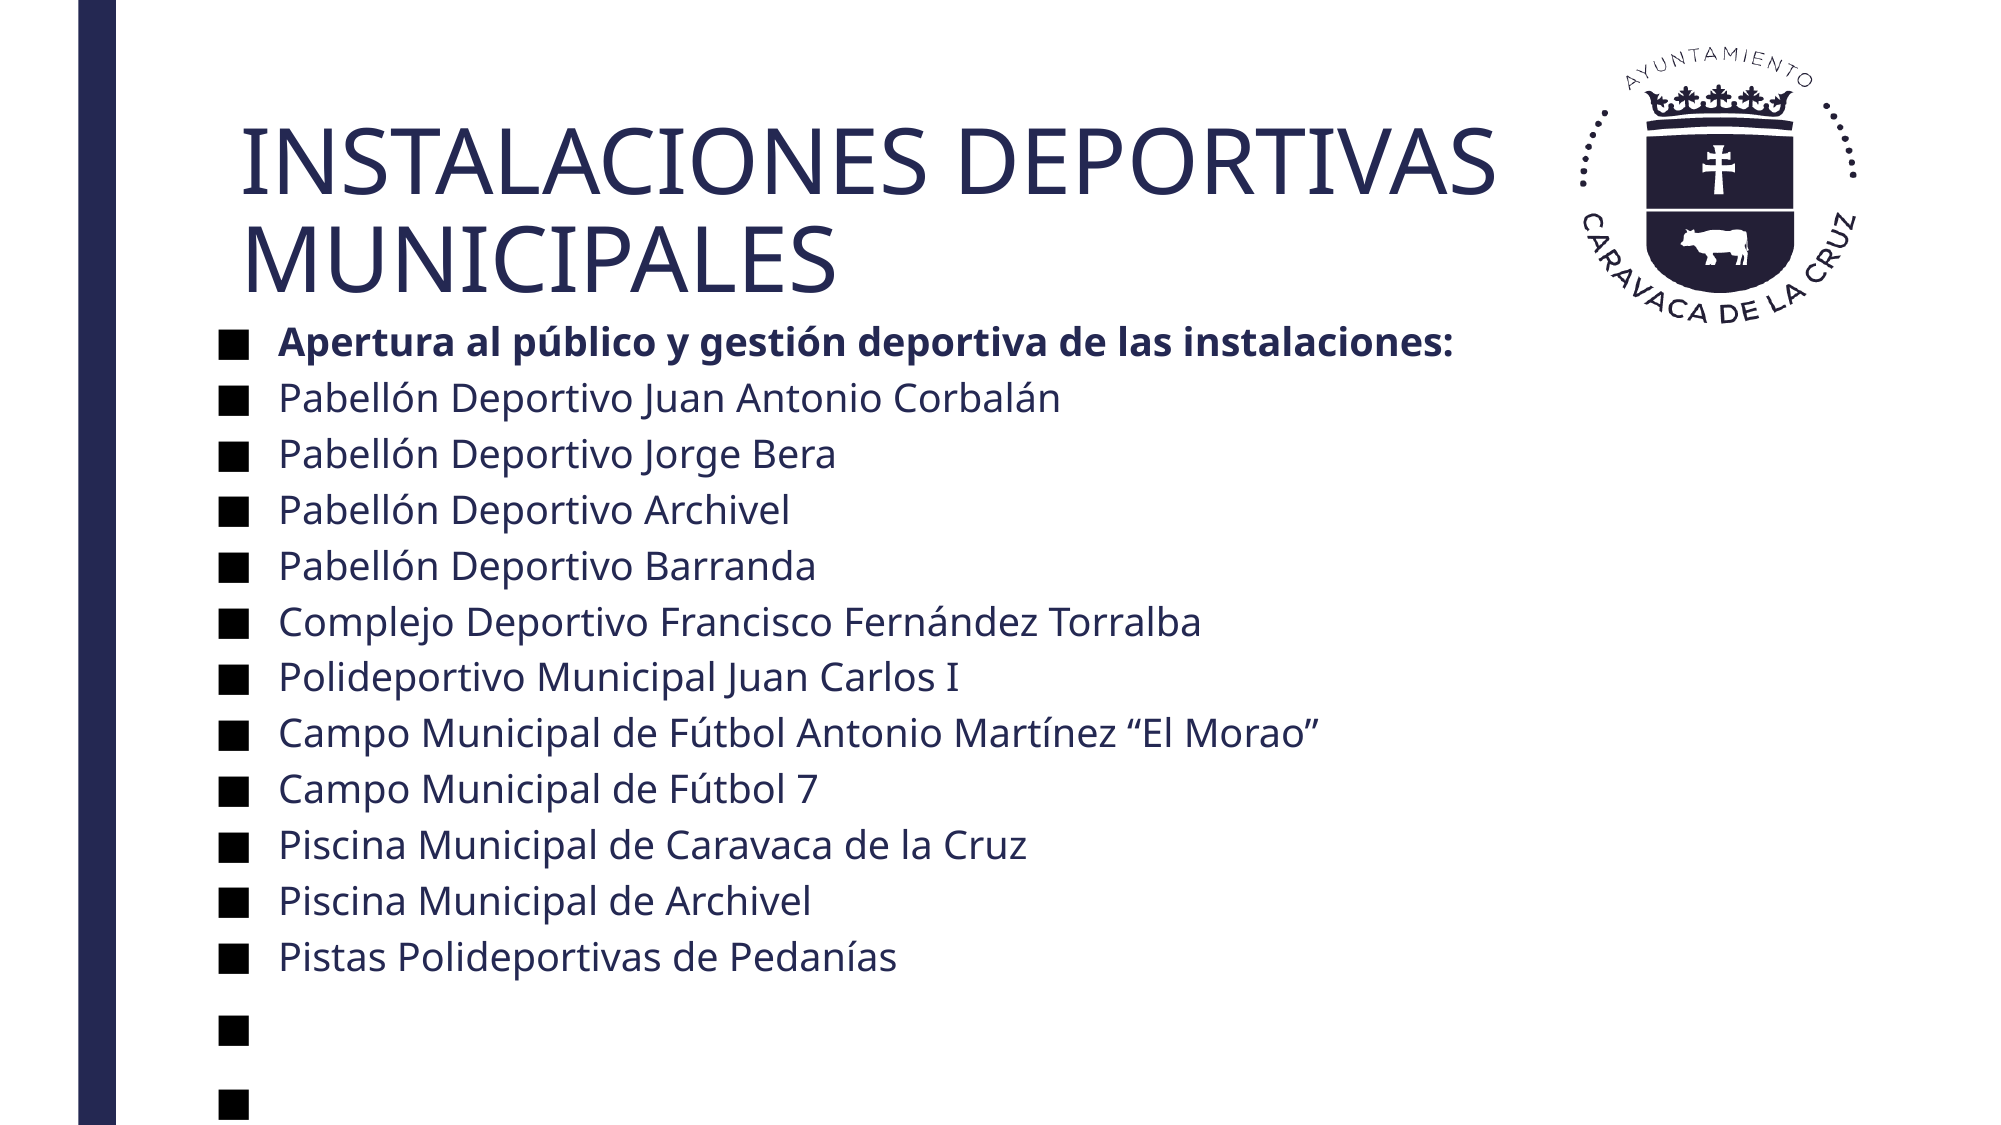

INSTALACIONES DEPORTIVAS MUNICIPALES
Apertura al público y gestión deportiva de las instalaciones:
Pabellón Deportivo Juan Antonio Corbalán
Pabellón Deportivo Jorge Bera
Pabellón Deportivo Archivel
Pabellón Deportivo Barranda
Complejo Deportivo Francisco Fernández Torralba
Polideportivo Municipal Juan Carlos I
Campo Municipal de Fútbol Antonio Martínez “El Morao”
Campo Municipal de Fútbol 7
Piscina Municipal de Caravaca de la Cruz
Piscina Municipal de Archivel
Pistas Polideportivas de Pedanías